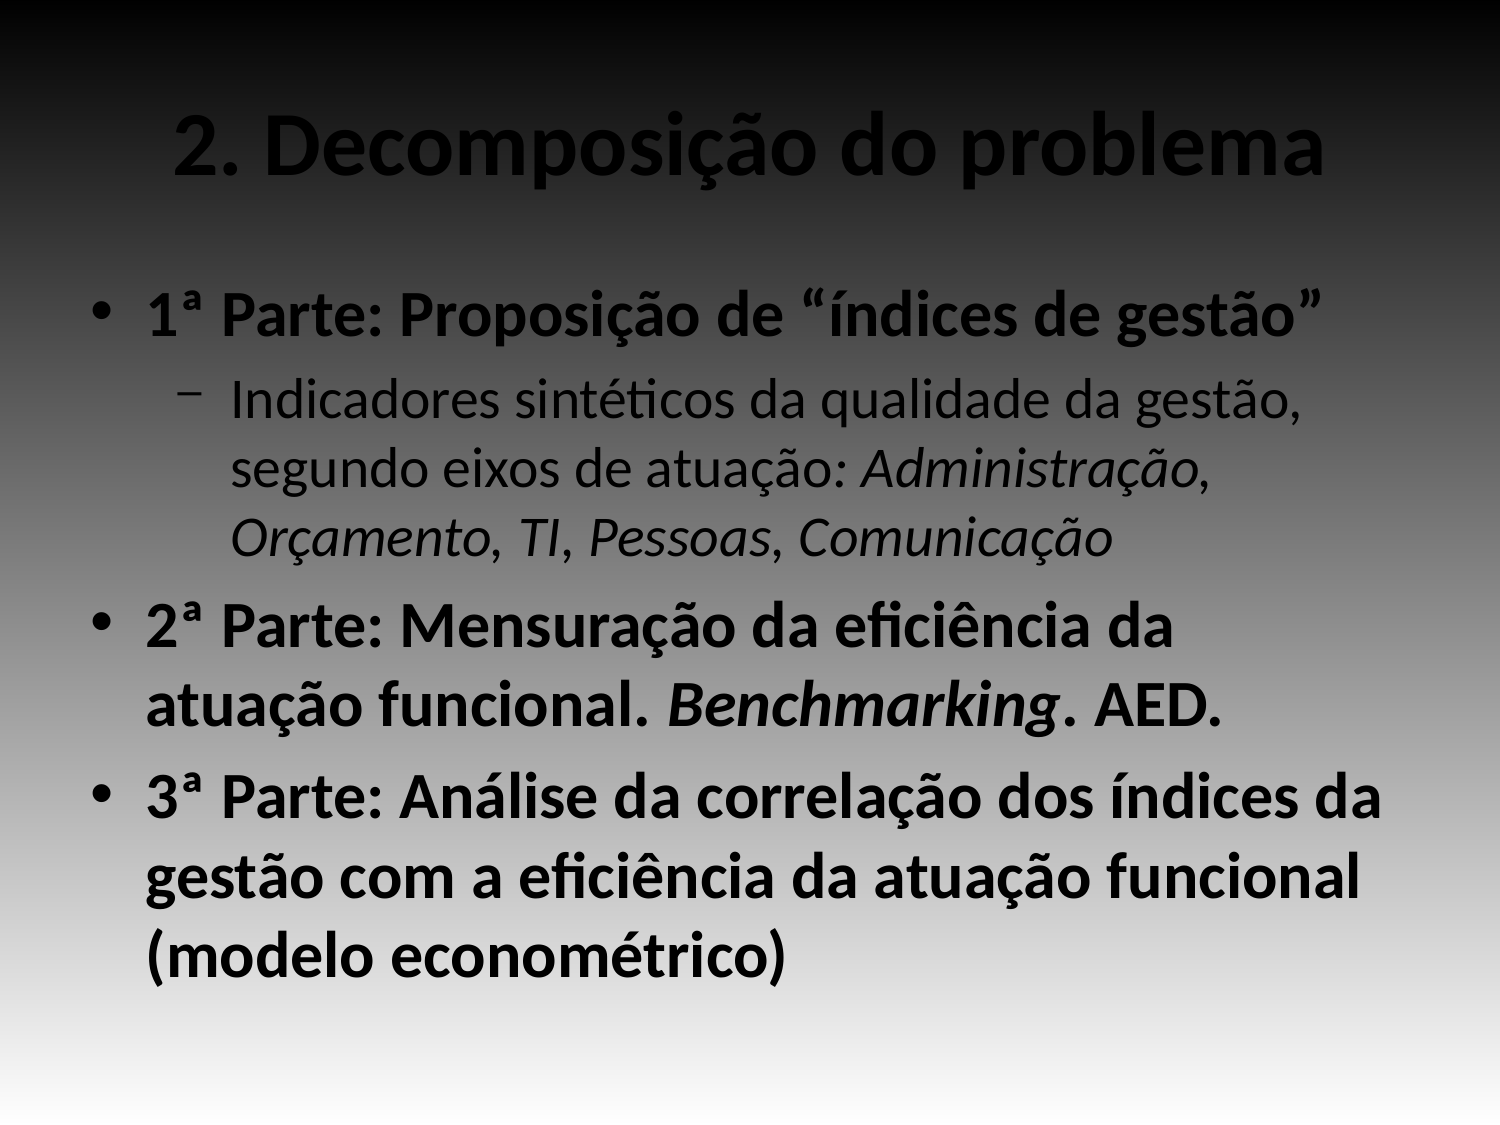

# 2. Decomposição do problema
1ª Parte: Proposição de “índices de gestão”
Indicadores sintéticos da qualidade da gestão, segundo eixos de atuação: Administração, Orçamento, TI, Pessoas, Comunicação
2ª Parte: Mensuração da eficiência da atuação funcional. Benchmarking. AED.
3ª Parte: Análise da correlação dos índices da gestão com a eficiência da atuação funcional (modelo econométrico)